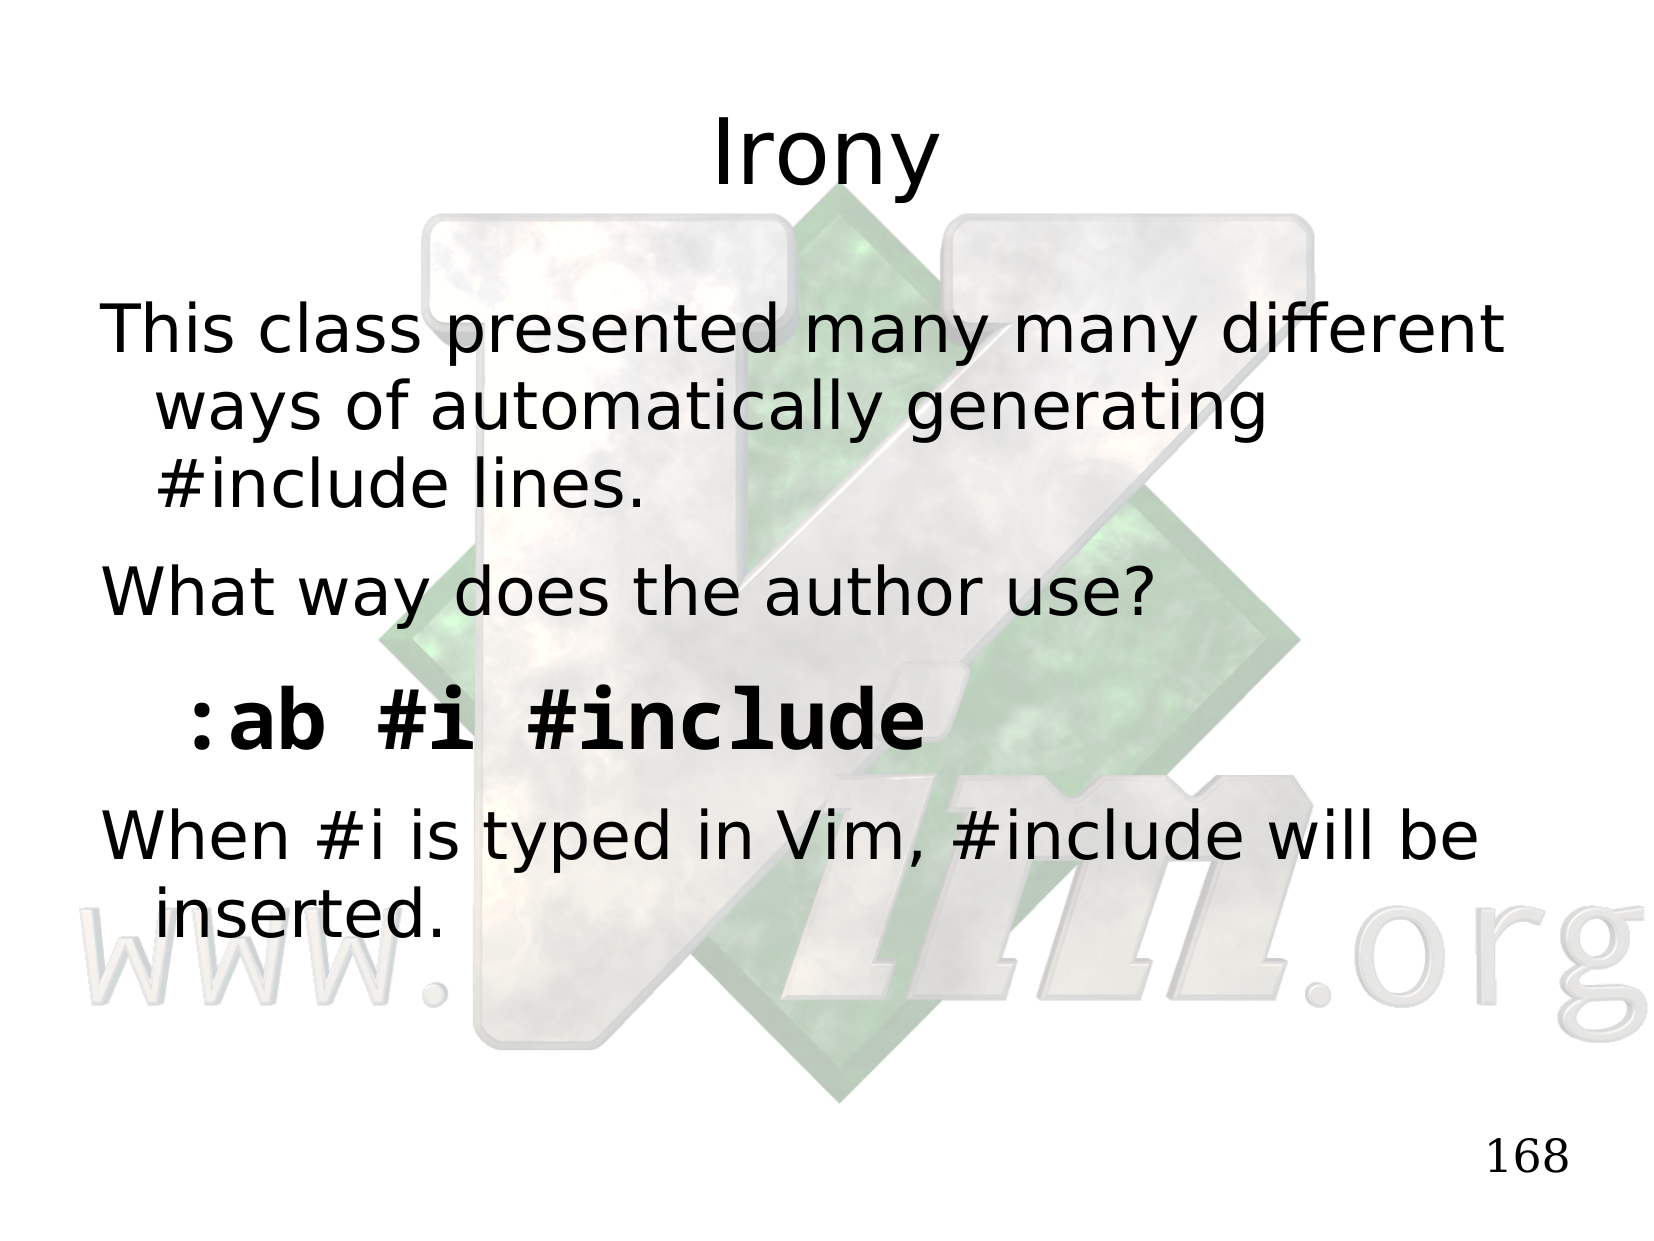

# Irony
This class presented many many different ways of automatically generating #include lines.
What way does the author use?
:ab #i #include
When #i is typed in Vim, #include will be inserted.
168